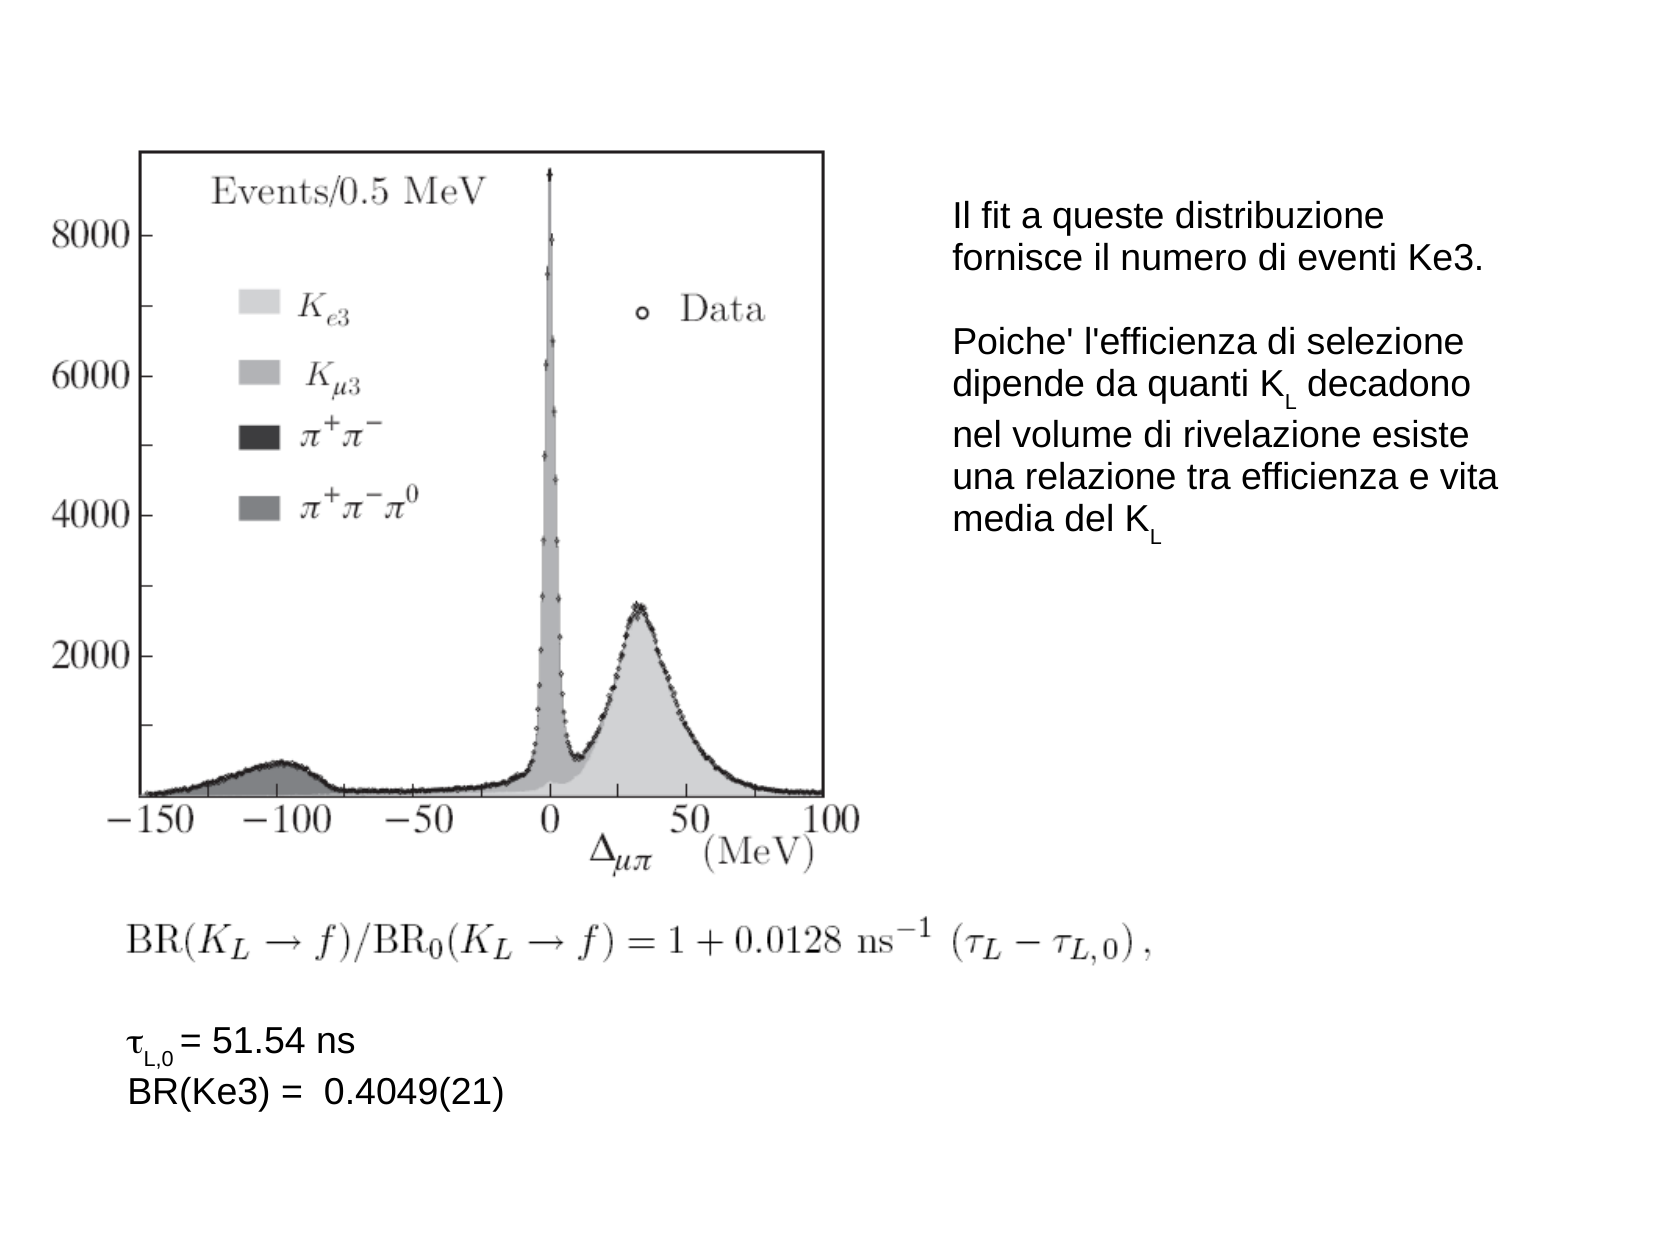

Il fit a queste distribuzione fornisce il numero di eventi Ke3.
Poiche' l'efficienza di selezione dipende da quanti KL decadono nel volume di rivelazione esiste una relazione tra efficienza e vita media del KL
tL,0 = 51.54 ns
BR(Ke3) = 0.4049(21)